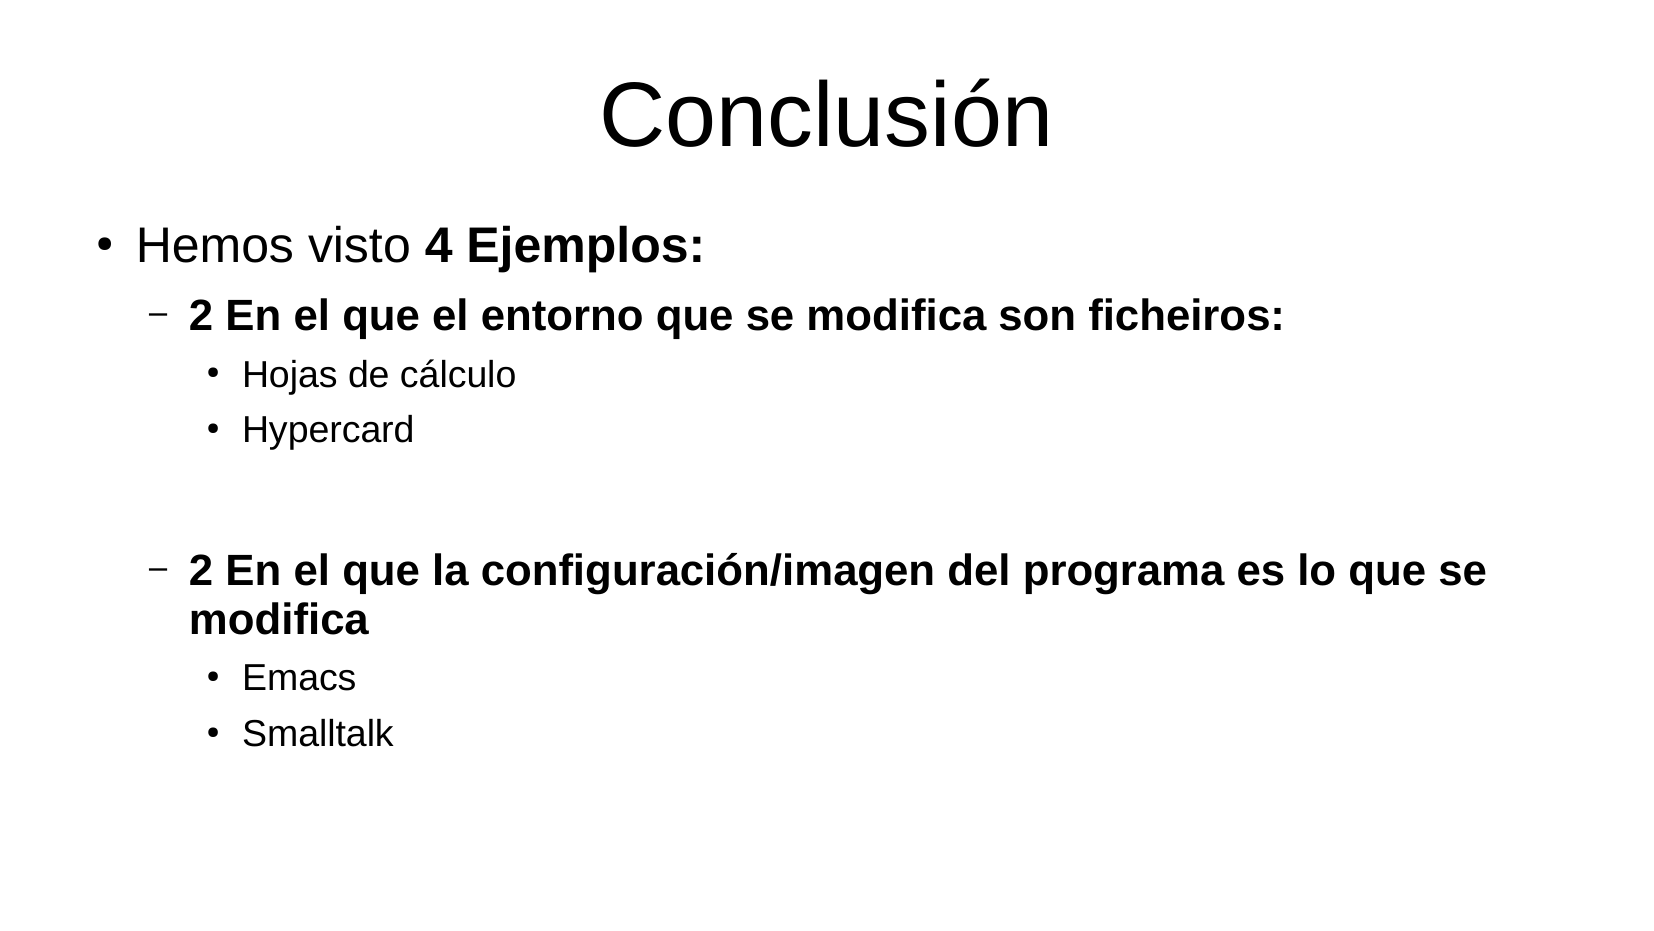

# Conclusión
Hemos visto 4 Ejemplos:
2 En el que el entorno que se modifica son ficheiros:
Hojas de cálculo
Hypercard
2 En el que la configuración/imagen del programa es lo que se modifica
Emacs
Smalltalk